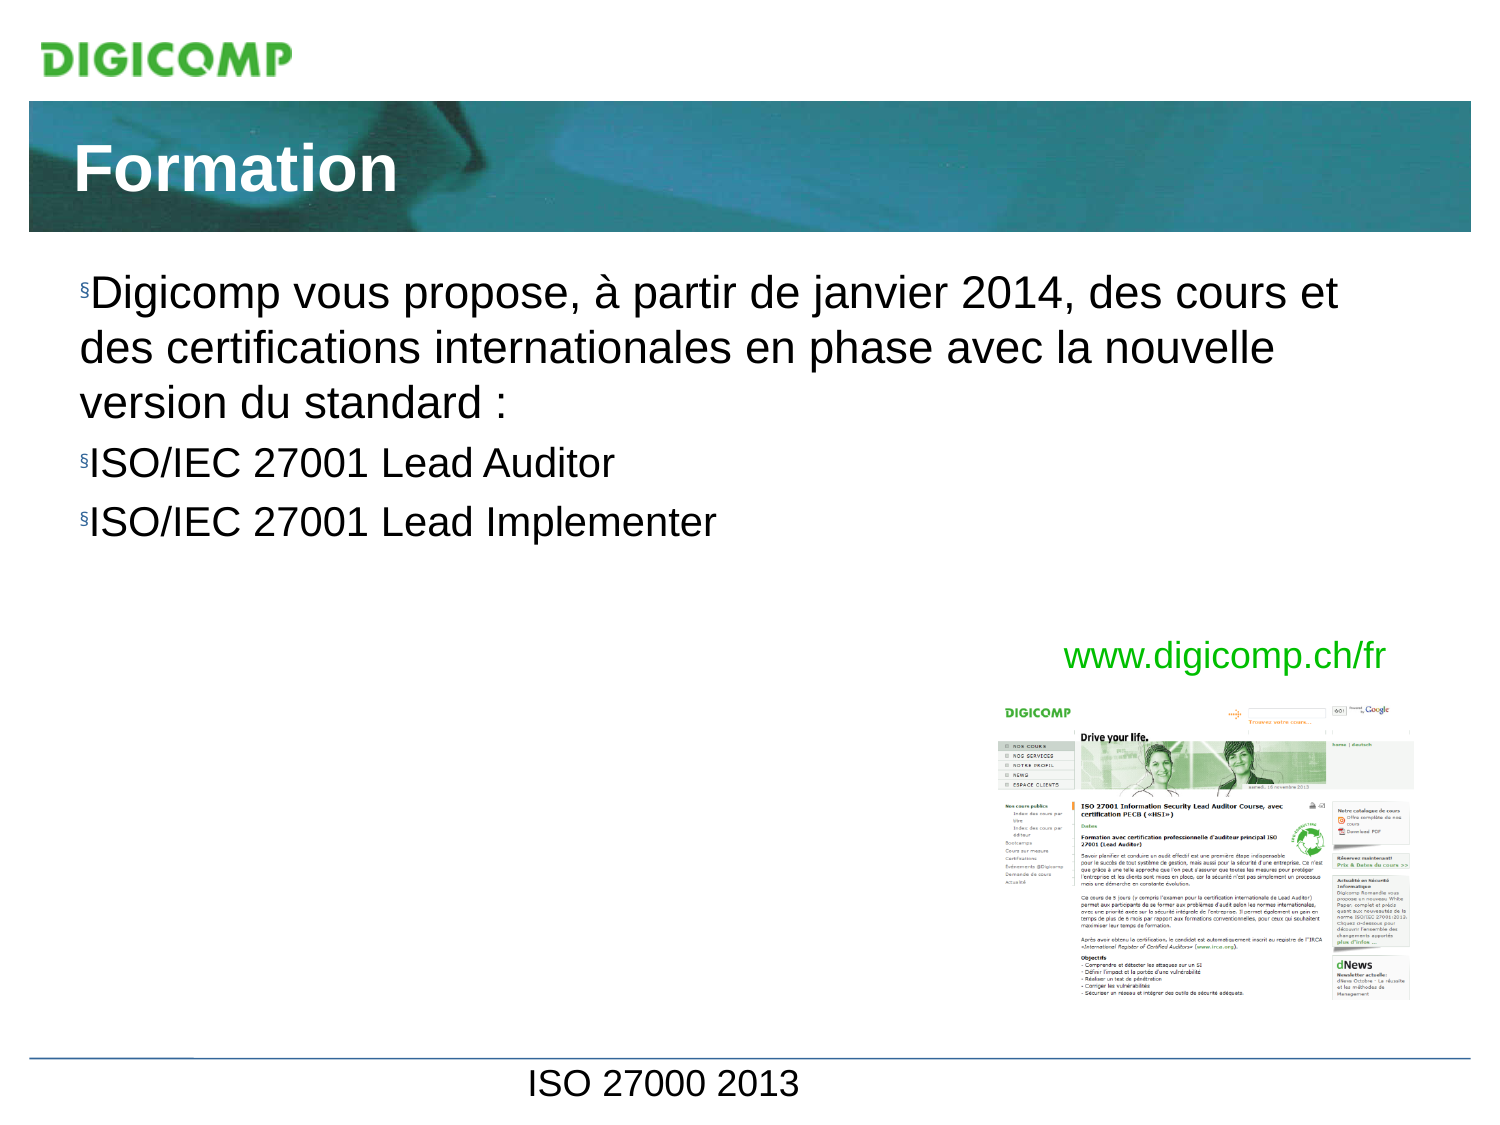

# Formation
Digicomp vous propose, à partir de janvier 2014, des cours et des certifications internationales en phase avec la nouvelle version du standard :
ISO/IEC 27001 Lead Auditor
ISO/IEC 27001 Lead Implementer
www.digicomp.ch/fr
ISO 27000 2013